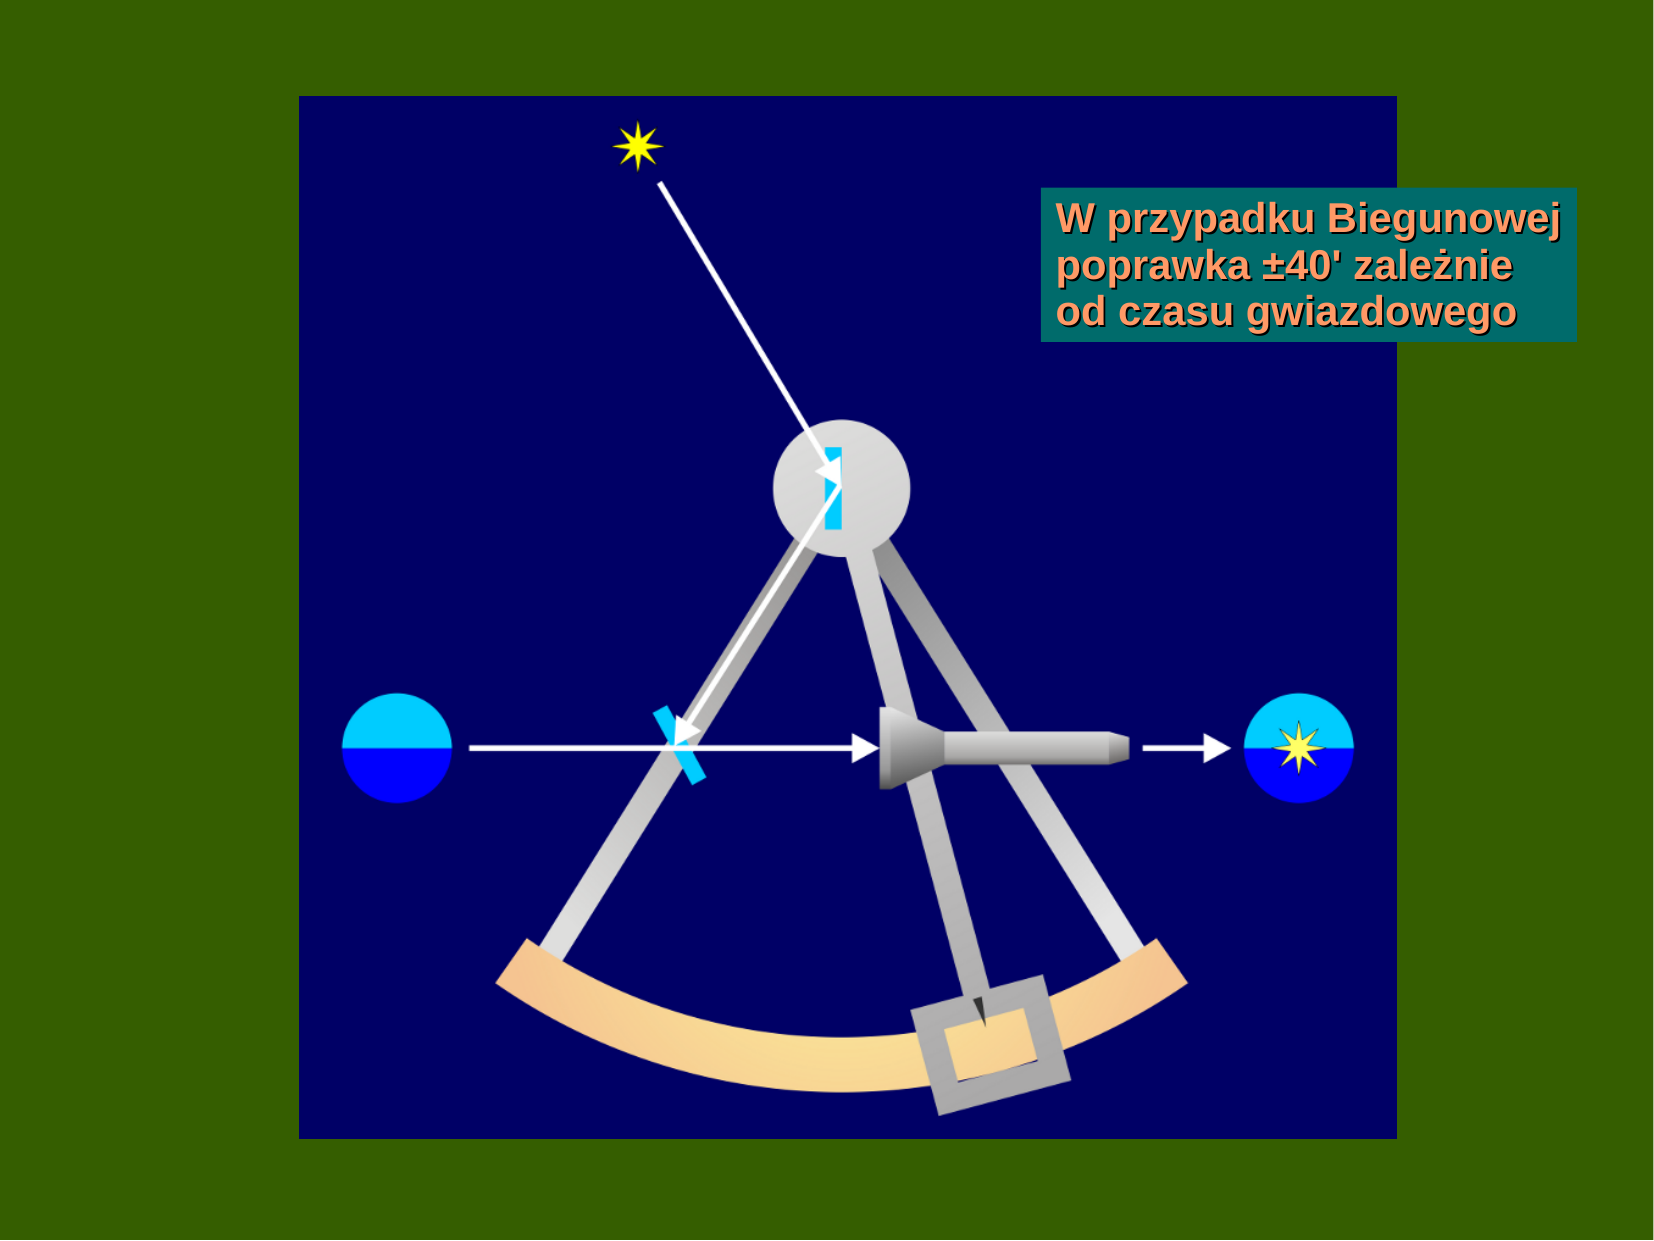

W przypadku Biegunowej
poprawka ±40' zależnie
od czasu gwiazdowego